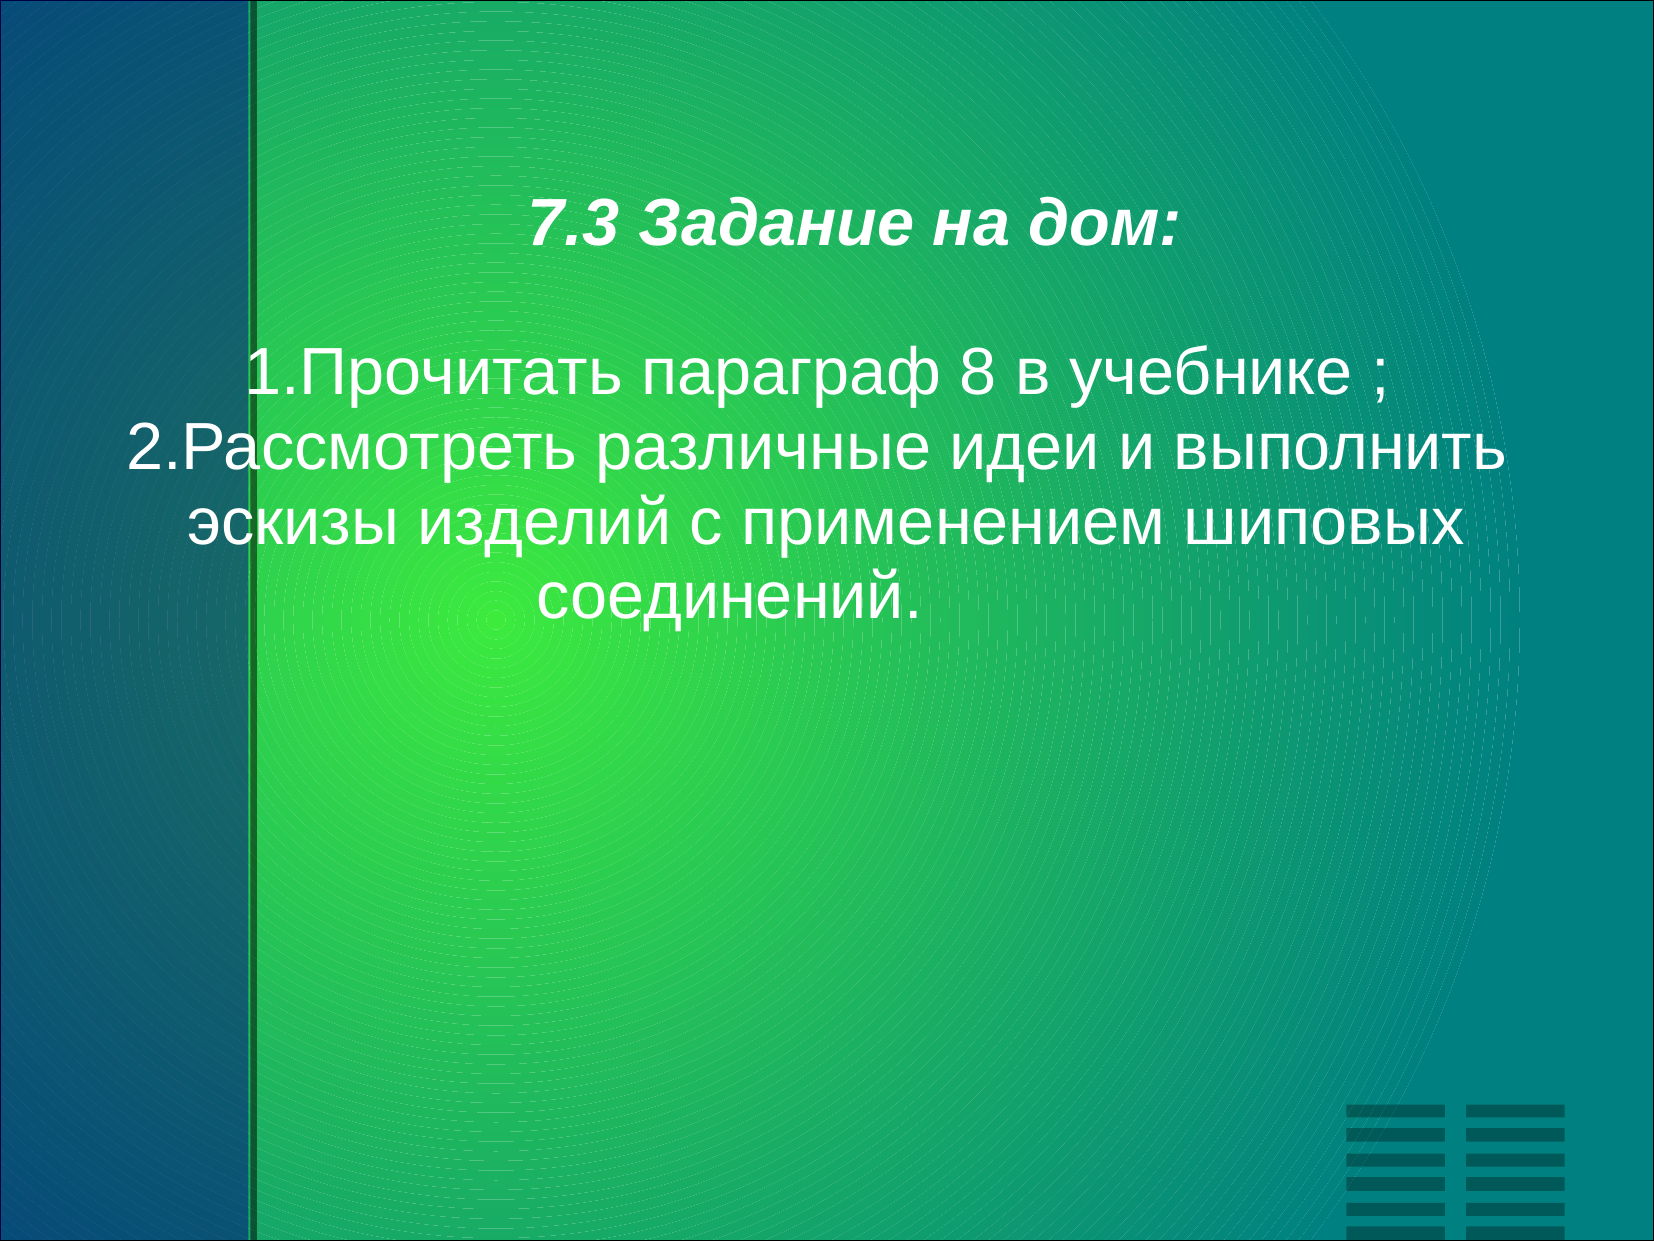

7.3 Задание на дом:
1.Прочитать параграф 8 в учебнике ;
2.Рассмотреть различные идеи и выполнить эскизы изделий с применением шиповых соединений.